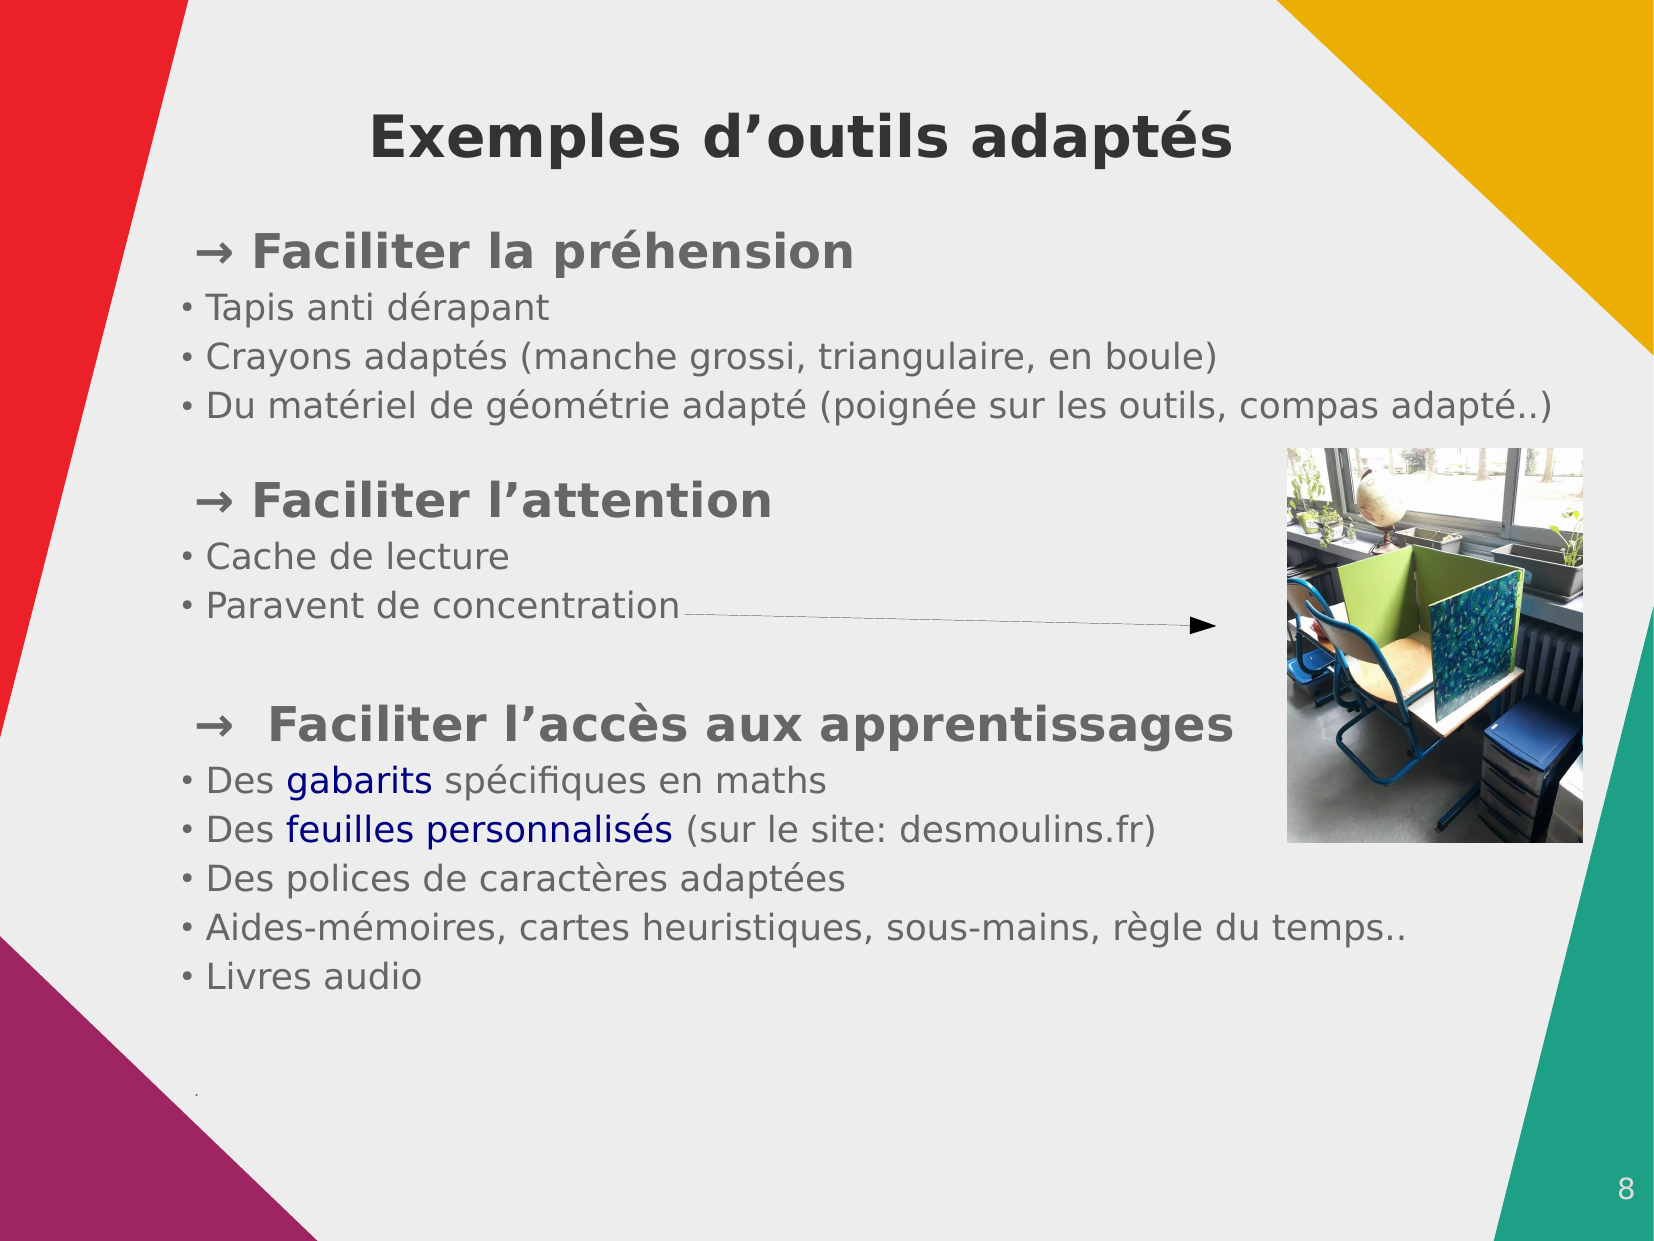

# Exemples d’outils adaptés
→ Faciliter la préhension
 Tapis anti dérapant
 Crayons adaptés (manche grossi, triangulaire, en boule)
 Du matériel de géométrie adapté (poignée sur les outils, compas adapté..)
→ Faciliter l’attention
 Cache de lecture
 Paravent de concentration
→ Faciliter l’accès aux apprentissages
 Des gabarits spécifiques en maths
 Des feuilles personnalisés (sur le site: desmoulins.fr)
 Des polices de caractères adaptées
 Aides-mémoires, cartes heuristiques, sous-mains, règle du temps..
 Livres audio
.
8